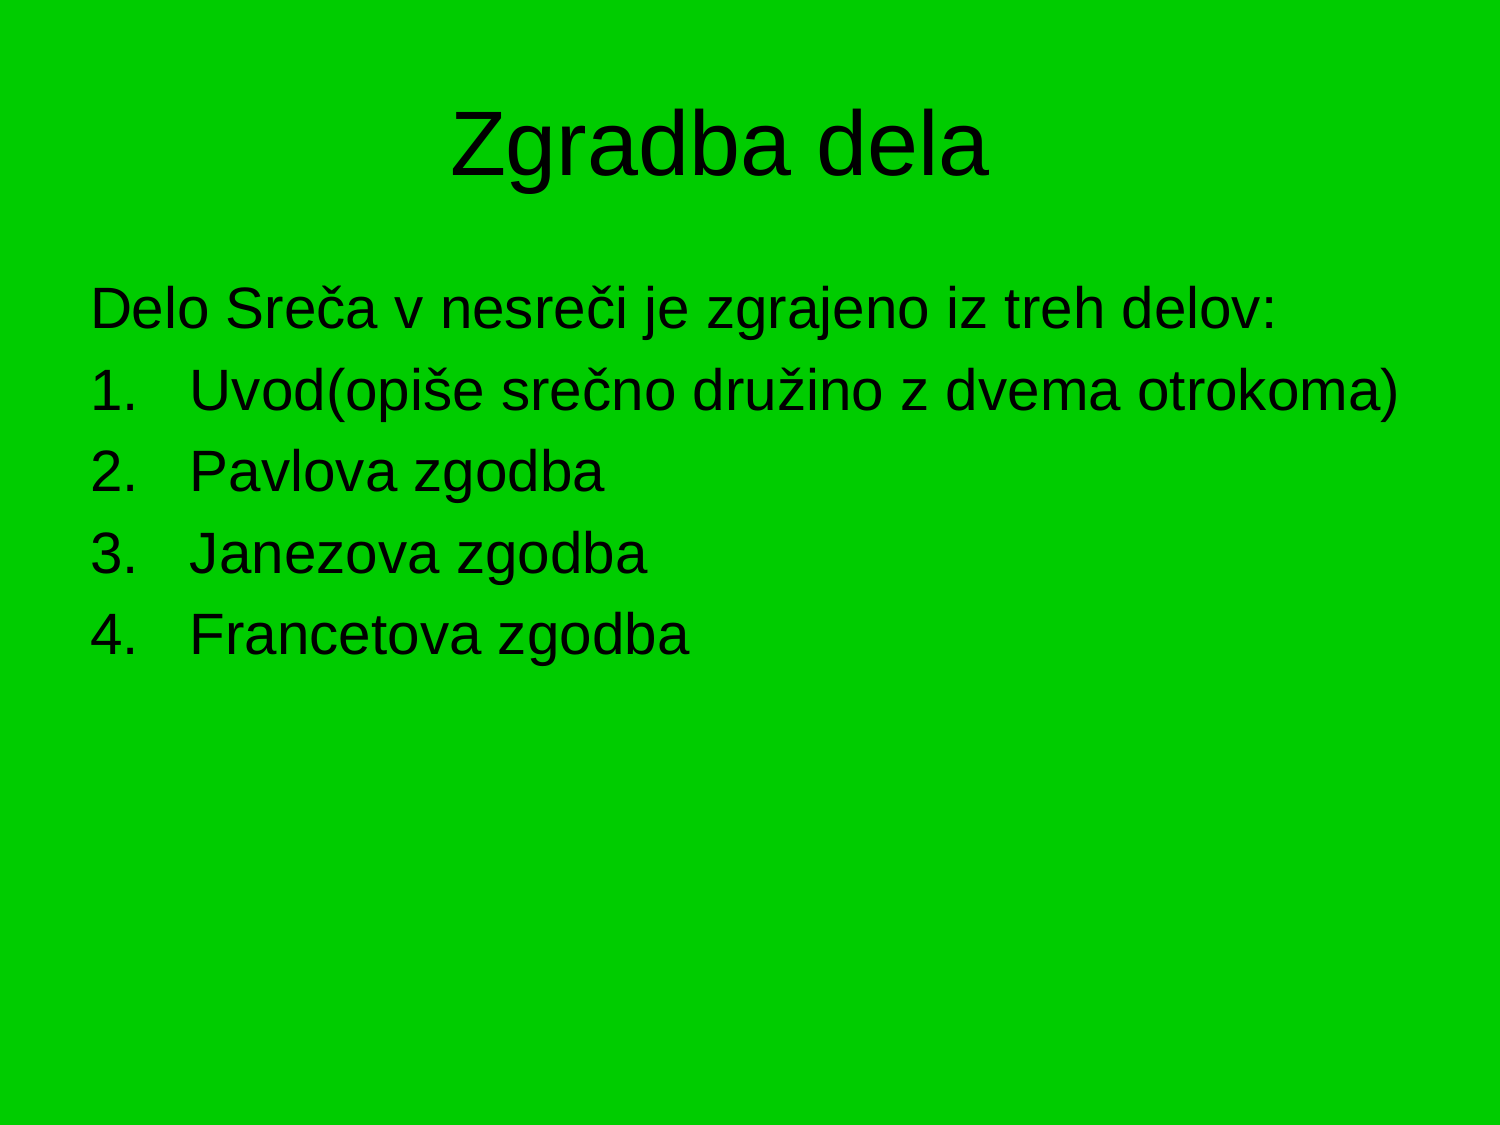

# Zgradba dela
Delo Sreča v nesreči je zgrajeno iz treh delov:
Uvod(opiše srečno družino z dvema otrokoma)
Pavlova zgodba
Janezova zgodba
Francetova zgodba